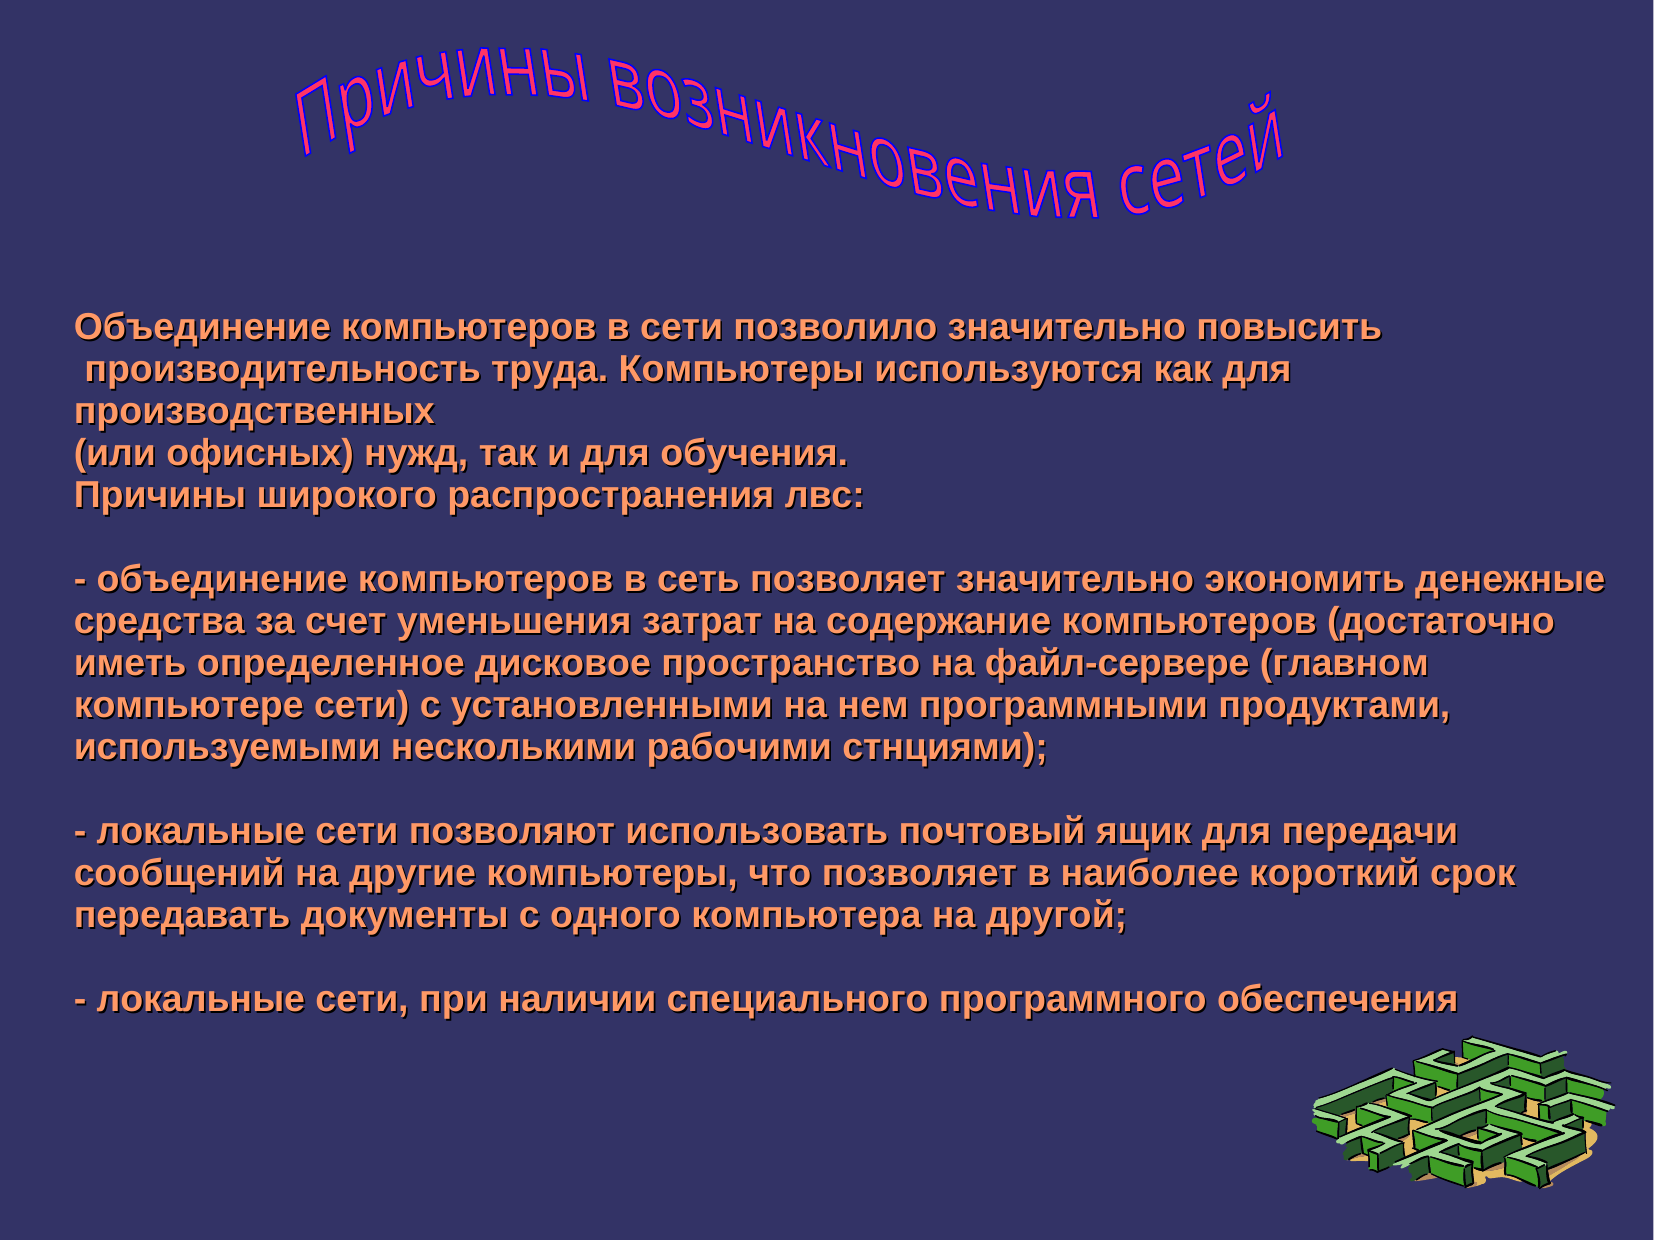

Причины возникновения сетей
Объединение компьютеров в сети позволило значительно повысить
 производительность труда. Компьютеры используются как для производственных
(или офисных) нужд, так и для обучения.
Причины широкого распространения лвс:
- объединение компьютеров в сеть позволяет значительно экономить денежные средства за счет уменьшения затрат на содержание компьютеров (достаточно иметь определенное дисковое пространство на файл-сервере (главном компьютере сети) с установленными на нем программными продуктами, используемыми несколькими рабочими стнциями);
- локальные сети позволяют использовать почтовый ящик для передачи сообщений на другие компьютеры, что позволяет в наиболее короткий срок передавать документы с одного компьютера на другой;
- локальные сети, при наличии специального программного обеспечения